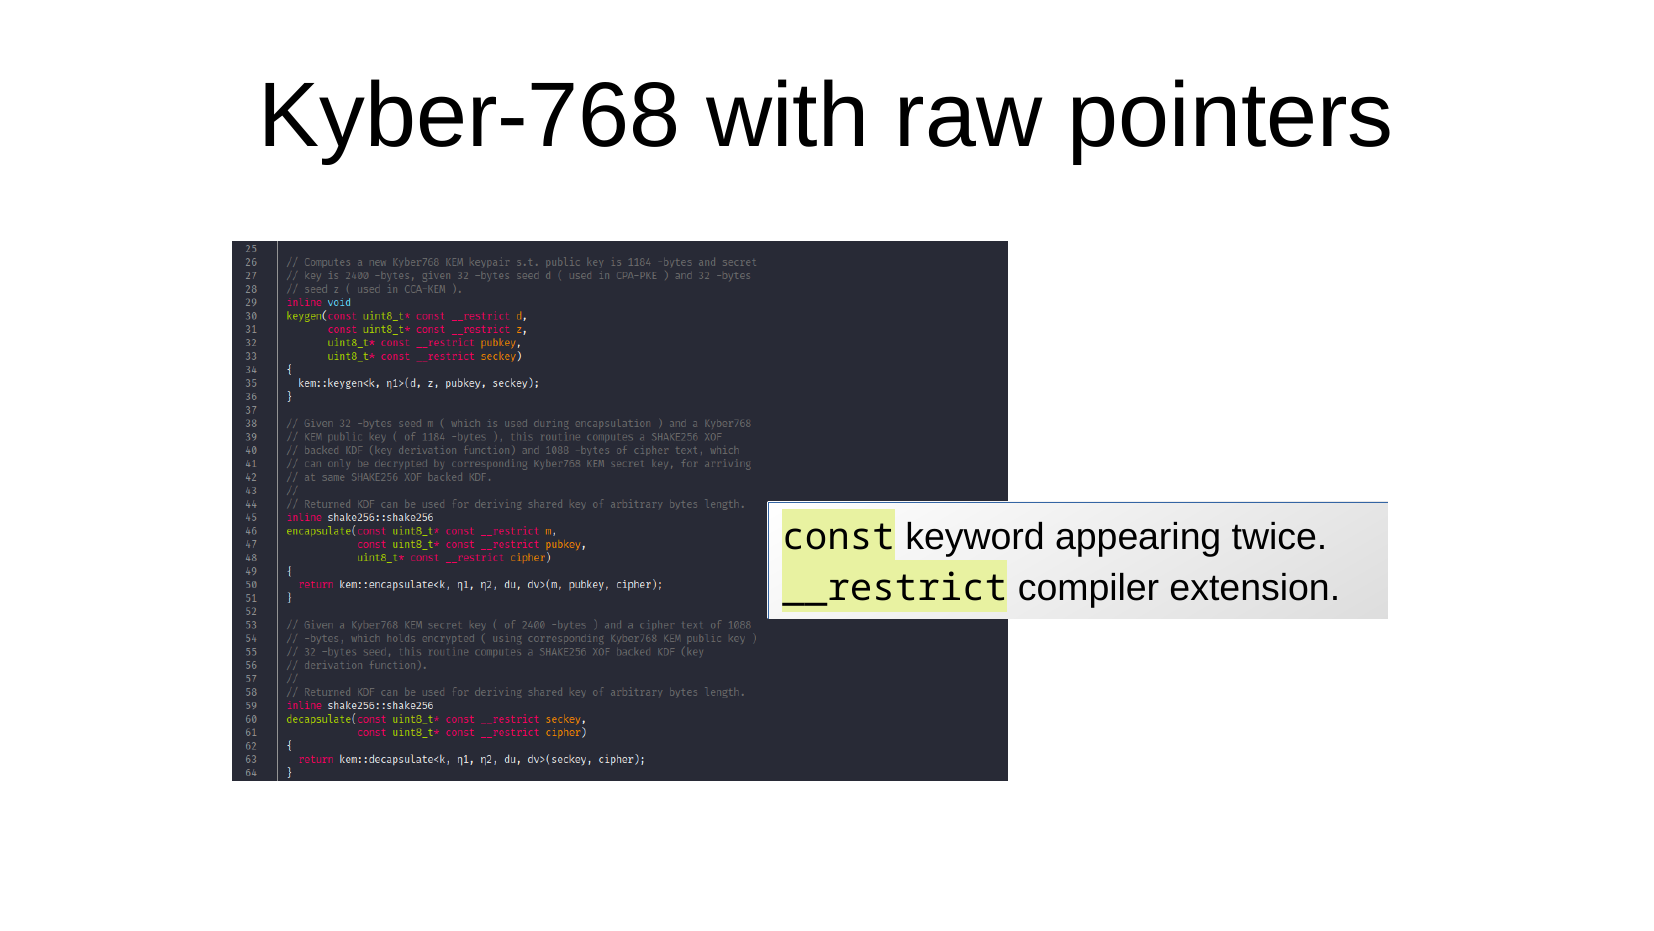

# Kyber-768 with raw pointers
const keyword appearing twice.
__restrict compiler extension.